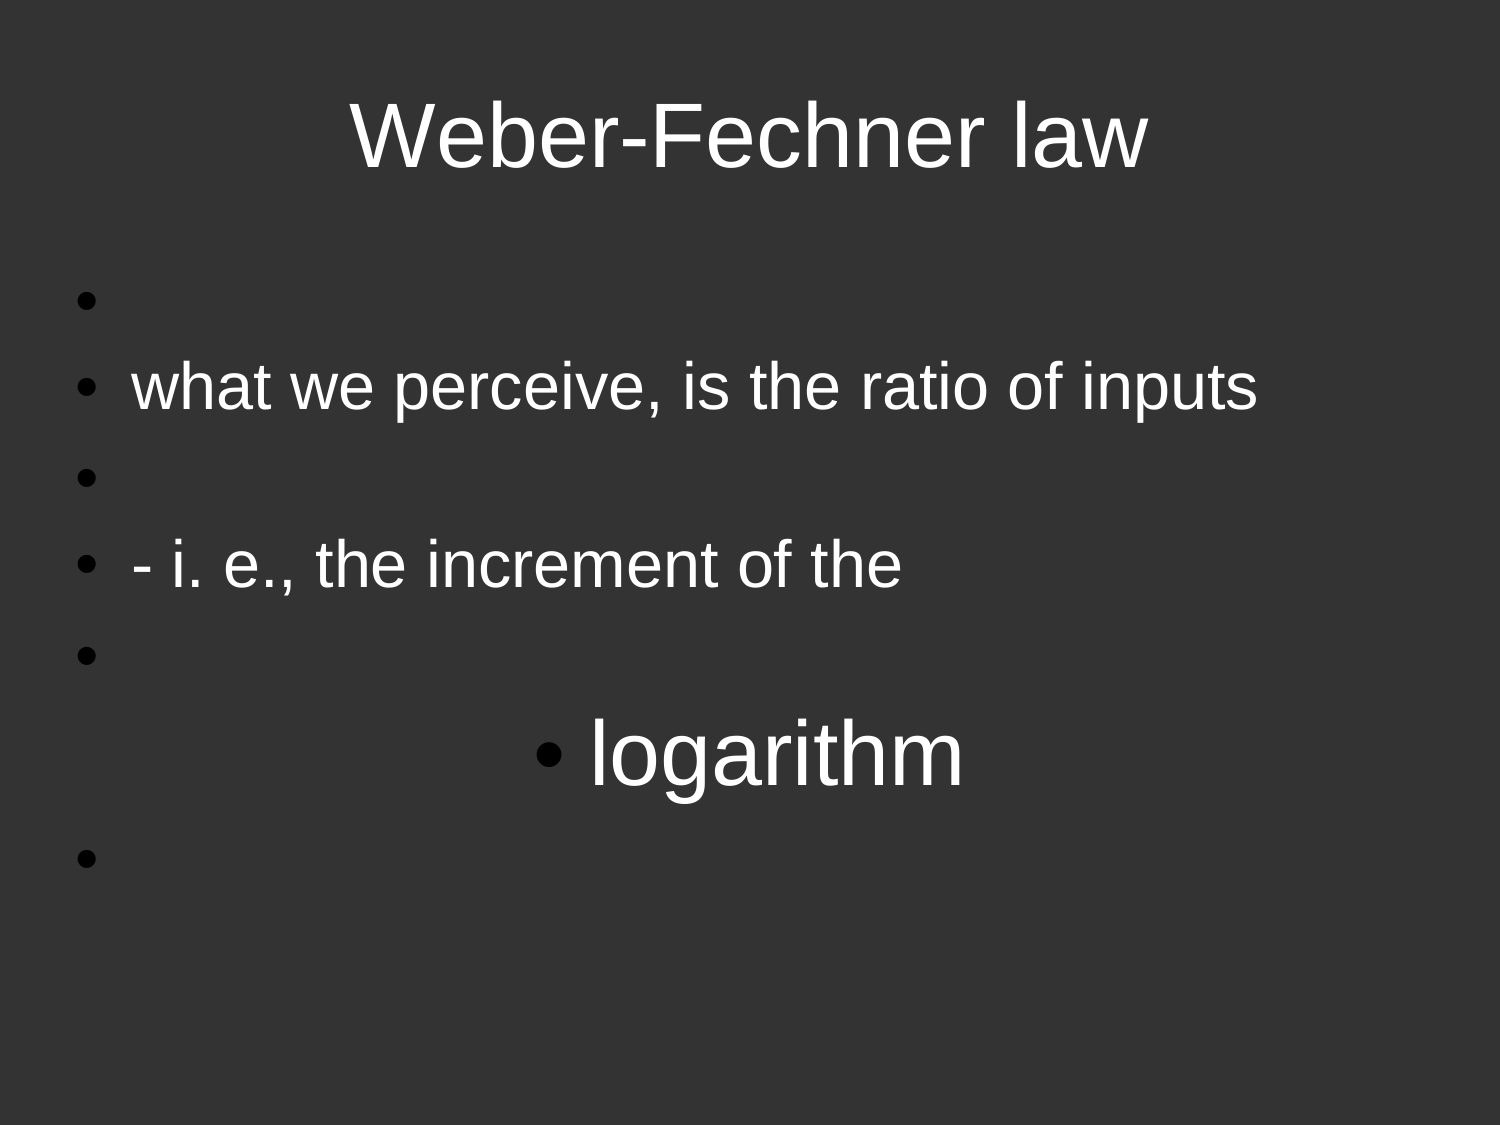

# Weber-Fechner law
what we perceive, is the ratio of inputs
- i. e., the increment of the
logarithm